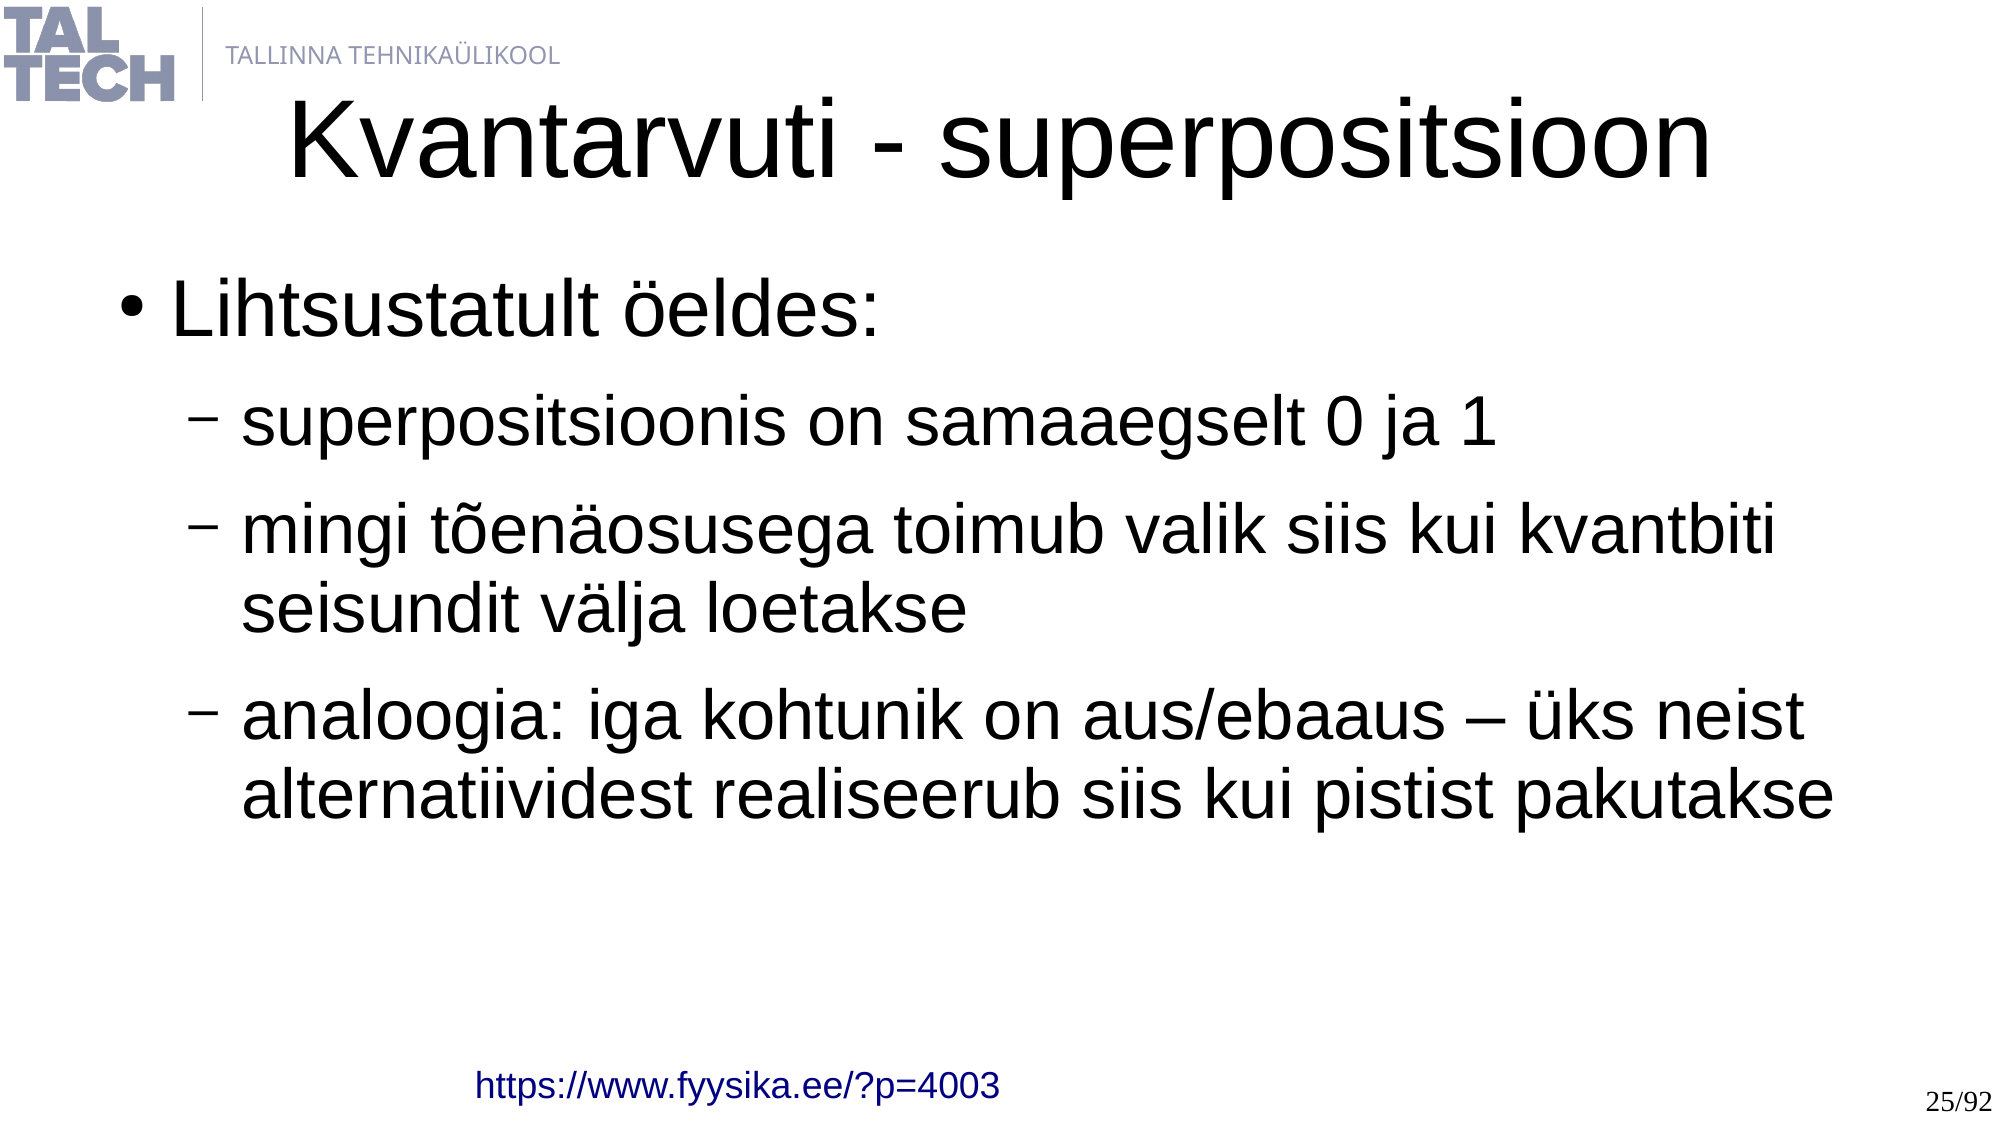

# Kvantarvuti - superpositsioon
Lihtsustatult öeldes:
superpositsioonis on samaaegselt 0 ja 1
mingi tõenäosusega toimub valik siis kui kvantbiti seisundit välja loetakse
analoogia: iga kohtunik on aus/ebaaus – üks neist alternatiividest realiseerub siis kui pistist pakutakse
https://www.fyysika.ee/?p=4003
25